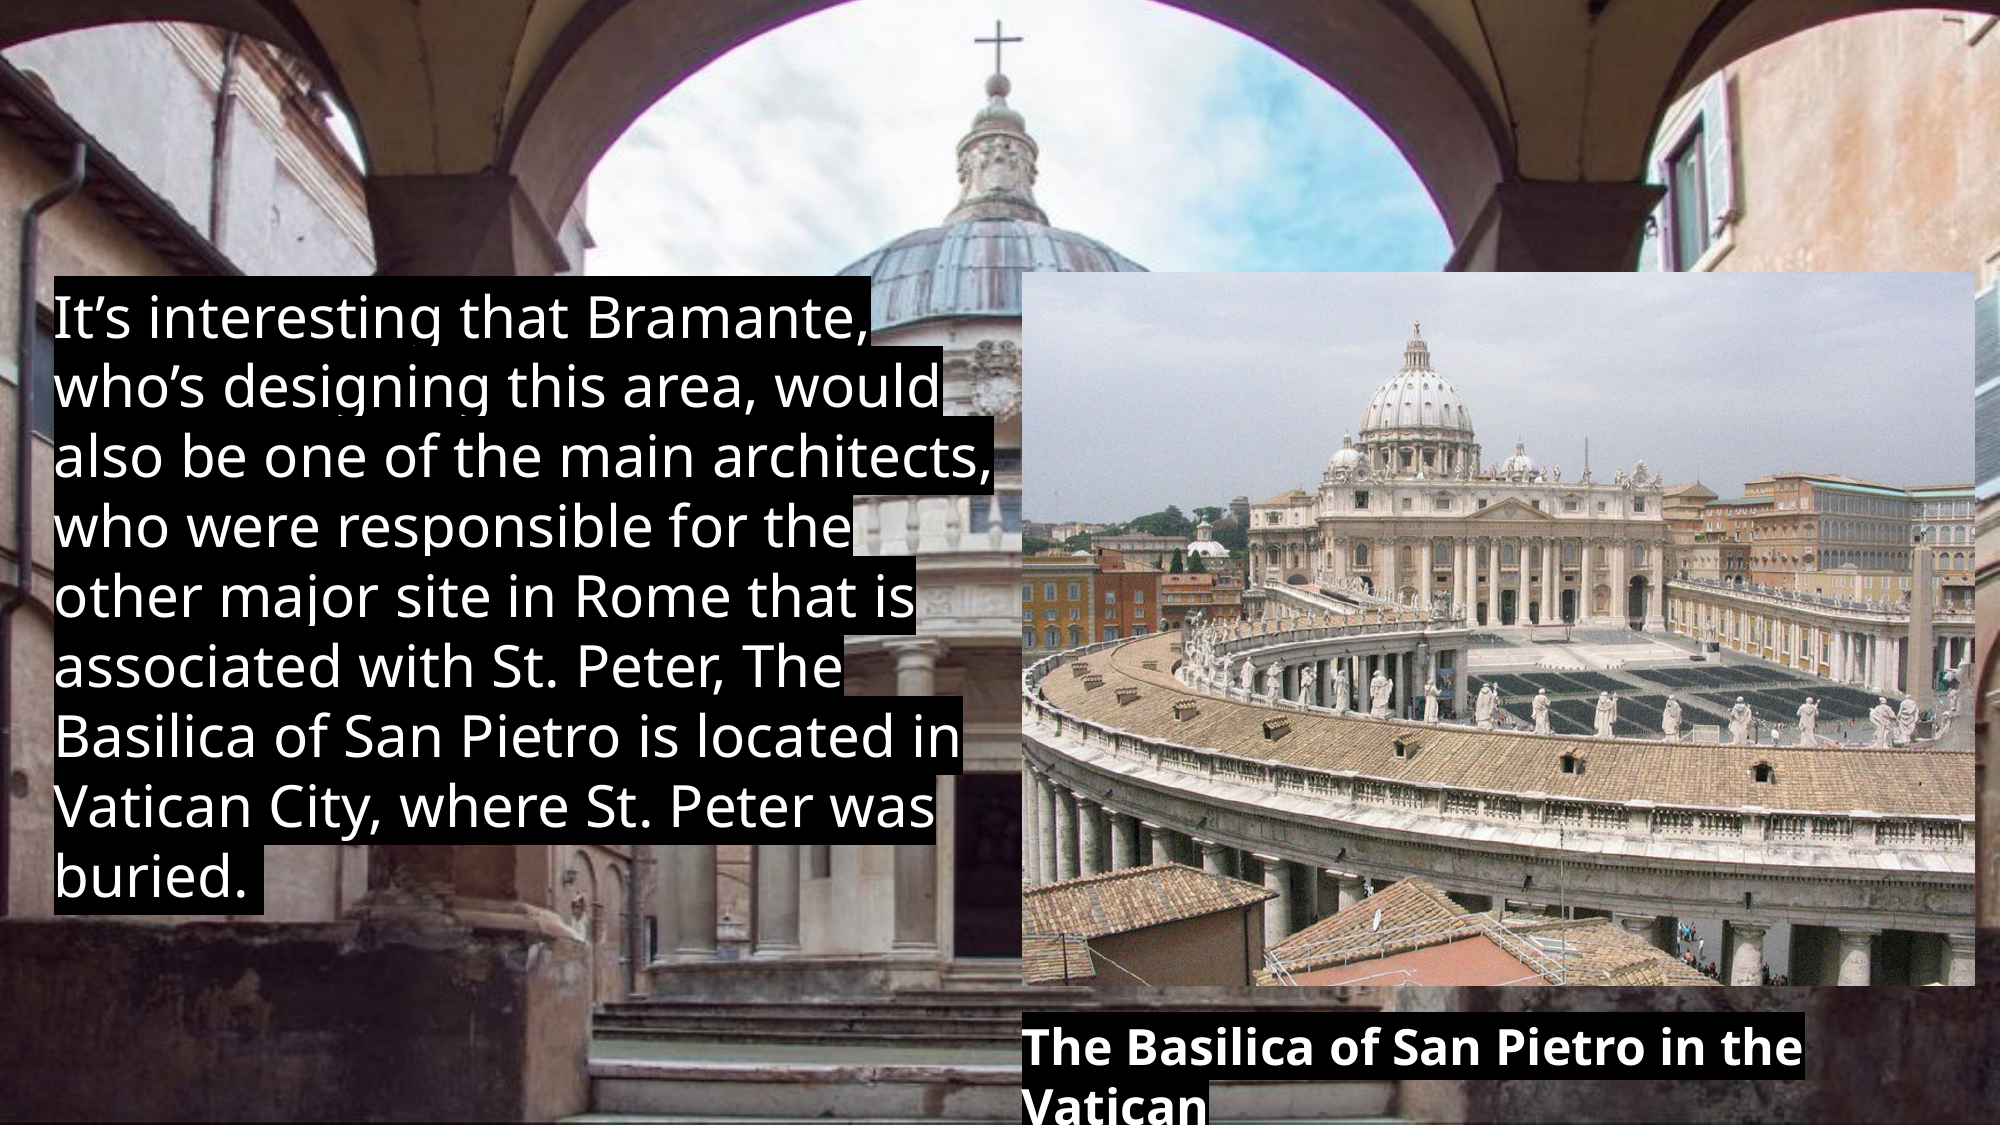

#
It’s interesting that Bramante, who’s designing this area, would also be one of the main architects, who were responsible for the other major site in Rome that is associated with St. Peter, The Basilica of San Pietro is located in Vatican City, where St. Peter was buried.
The Basilica of San Pietro in the Vatican